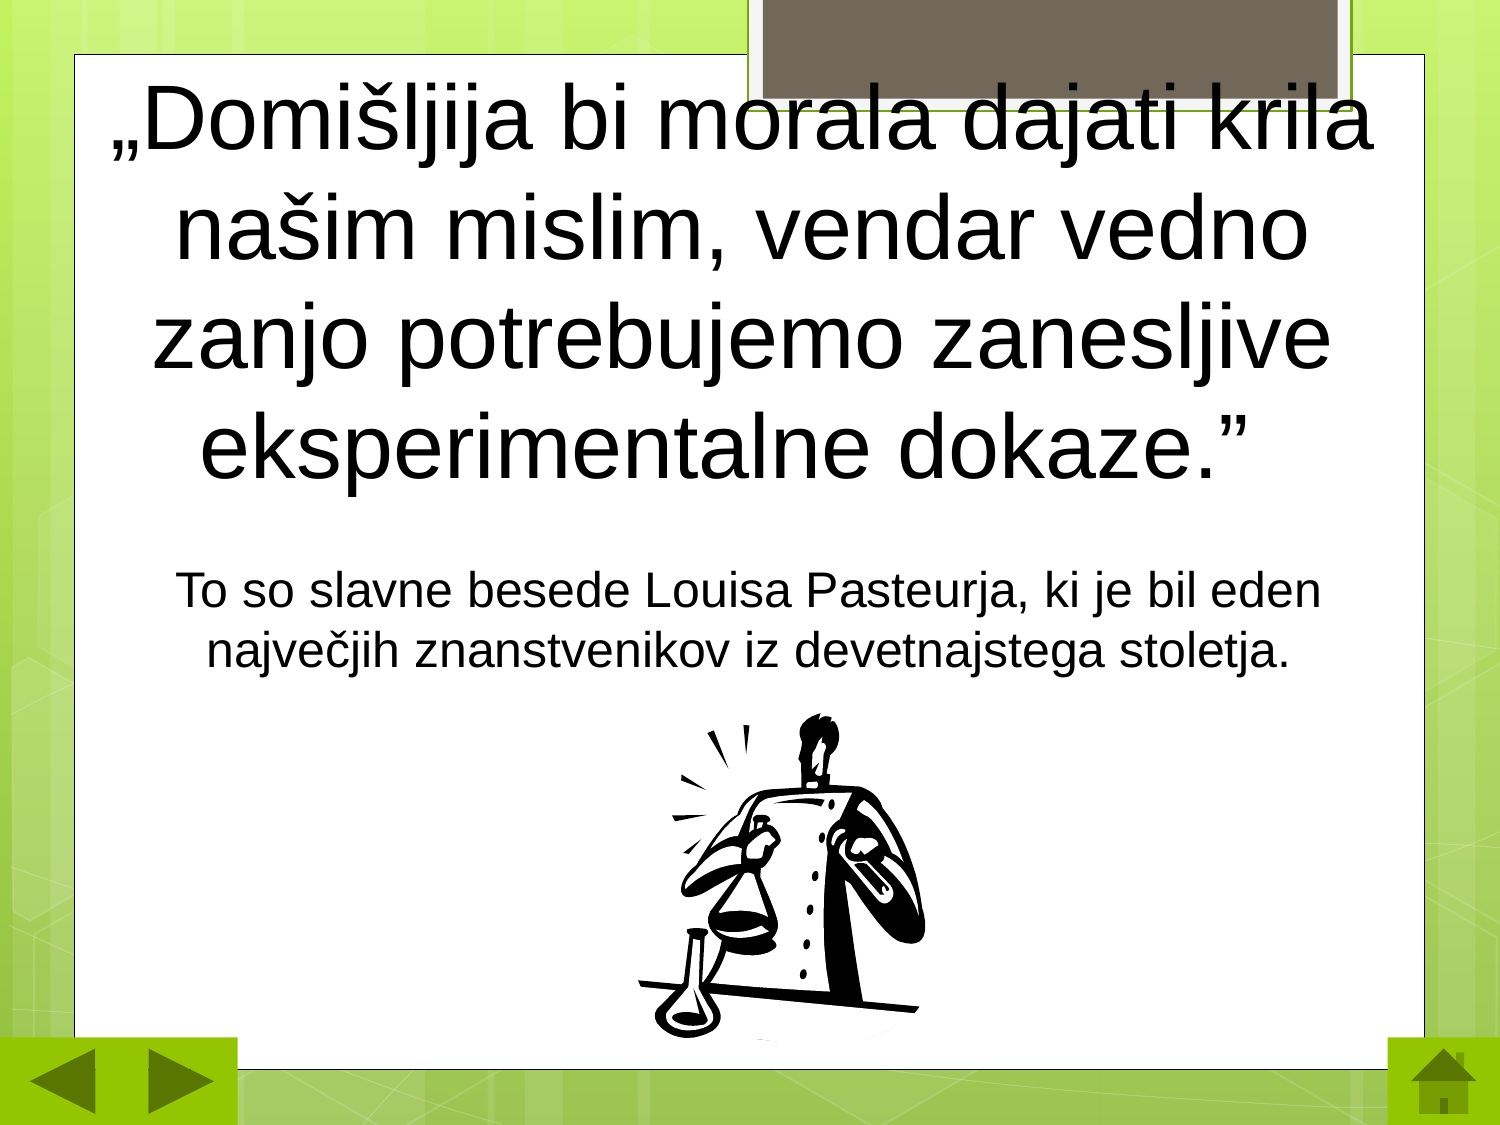

„Domišljija bi morala dajati krila našim mislim, vendar vedno zanjo potrebujemo zanesljive eksperimentalne dokaze.”
To so slavne besede Louisa Pasteurja, ki je bil eden največjih znanstvenikov iz devetnajstega stoletja.